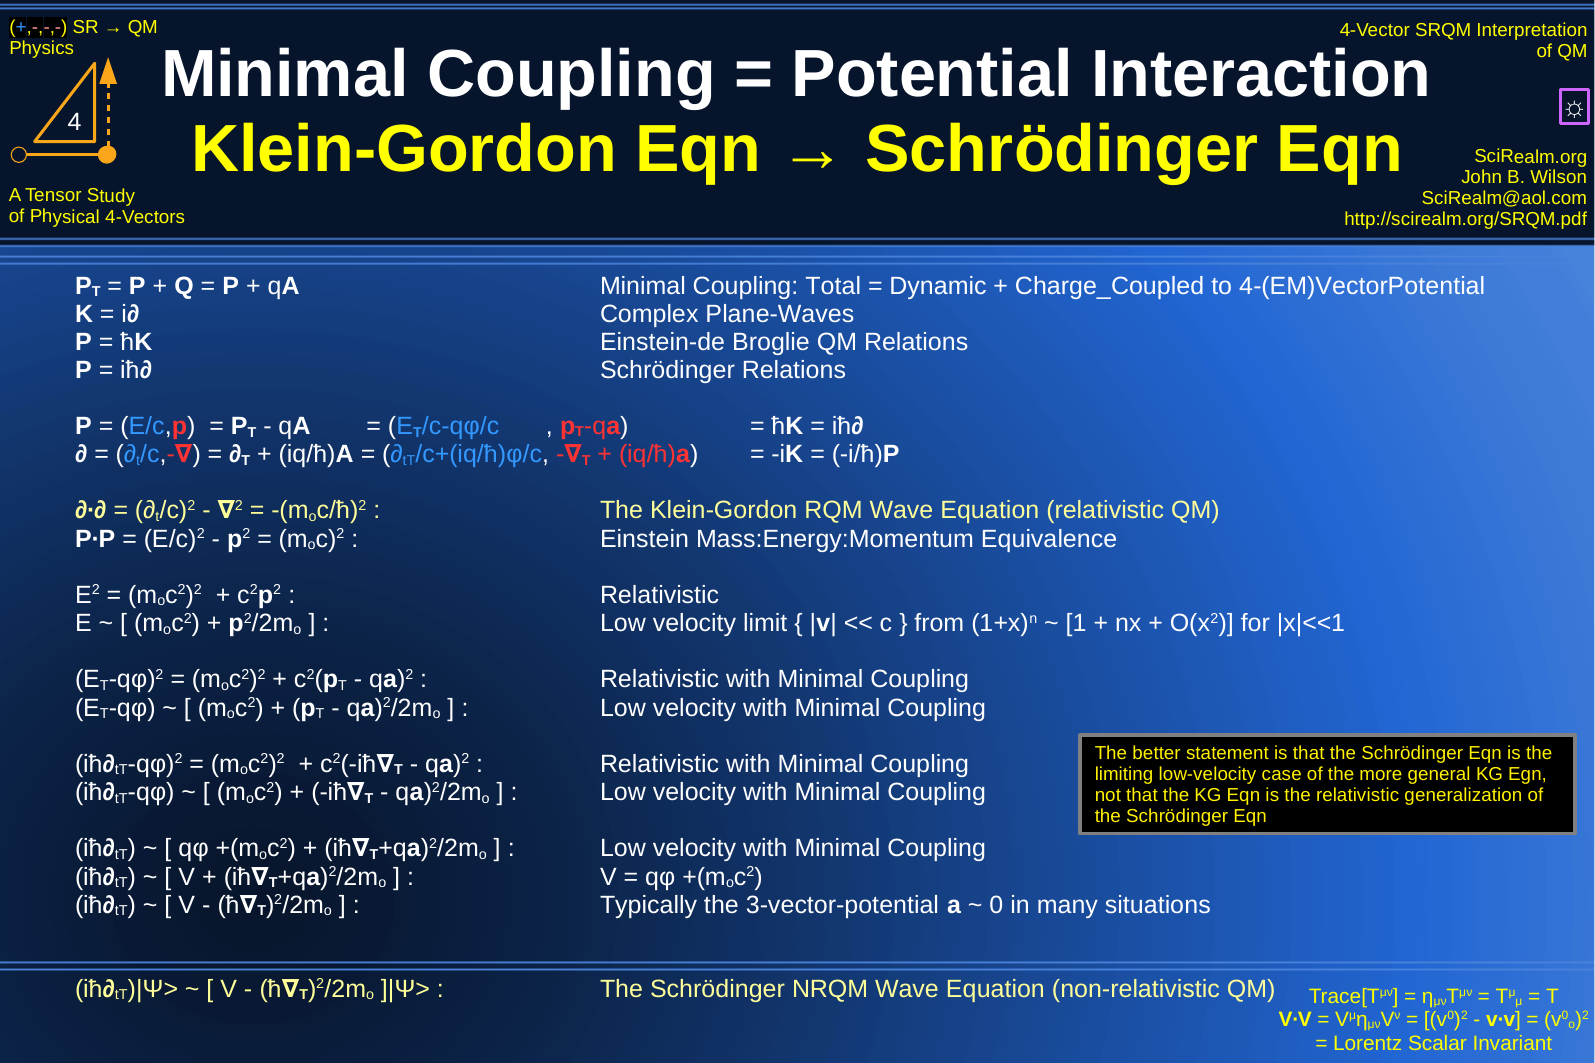

(+,-,-,-) SR → QM
Physics
A Tensor Study
of Physical 4-Vectors
4-Vector SRQM Interpretation
of QM
SciRealm.org
John B. Wilson
SciRealm@aol.com
http://scirealm.org/SRQM.pdf
# Minimal Coupling = Potential Interaction Klein-Gordon Eqn → Schrödinger Eqn
4
☼
PT = P + Q = P + qA 				Minimal Coupling: Total = Dynamic + Charge_Coupled to 4-(EM)VectorPotential
K = i∂							Complex Plane-Waves
P = ħK						Einstein-de Broglie QM Relations
P = iħ∂						Schrödinger Relations
P = (E/c,p) = PT - qA = (ET/c-qφ/c	 , pT-qa) 		= ħK = iħ∂
∂ = (∂t/c,-∇) = ∂T + (iq/ħ)A = (∂tT/c+(iq/ħ)φ/c, -∇T + (iq/ħ)a)	= -iK = (-i/ħ)P
∂∙∂ = (∂t/c)2 - ∇2 = -(moc/ħ)2 :			The Klein-Gordon RQM Wave Equation (relativistic QM)
P∙P = (E/c)2 - p2 = (moc)2 :				Einstein Mass:Energy:Momentum Equivalence
E2 = (moc2)2 + c2p2 :					Relativistic
E ~ [ (moc2) + p2/2mo ] :				Low velocity limit { |v| << c } from (1+x)n ~ [1 + nx + O(x2)] for |x|<<1
(ET-qφ)2 = (moc2)2 + c2(pT - qa)2 :			Relativistic with Minimal Coupling
(ET-qφ) ~ [ (moc2) + (pT - qa)2/2mo ] :		Low velocity with Minimal Coupling
(iħ∂tT-qφ)2 = (moc2)2 + c2(-iħ∇T - qa)2 :		Relativistic with Minimal Coupling
(iħ∂tT-qφ) ~ [ (moc2) + (-iħ∇T - qa)2/2mo ] :		Low velocity with Minimal Coupling
(iħ∂tT) ~ [ qφ +(moc2) + (iħ∇T+qa)2/2mo ] : 		Low velocity with Minimal Coupling
(iħ∂tT) ~ [ V + (iħ∇T+qa)2/2mo ] :			V = qφ +(moc2)
(iħ∂tT) ~ [ V - (ħ∇T)2/2mo ] :				Typically the 3-vector-potential a ~ 0 in many situations
(iħ∂tT)|Ψ> ~ [ V - (ħ∇T)2/2mo ]|Ψ> :			The Schrödinger NRQM Wave Equation (non-relativistic QM)
The better statement is that the Schrödinger Eqn is the limiting low-velocity case of the more general KG Egn,
not that the KG Eqn is the relativistic generalization of the Schrödinger Eqn
Trace[Tμν] = ημνTμν = Tμμ = T
V∙V = VμημνVν = [(v0)2 - v∙v] = (v0o)2
= Lorentz Scalar Invariant